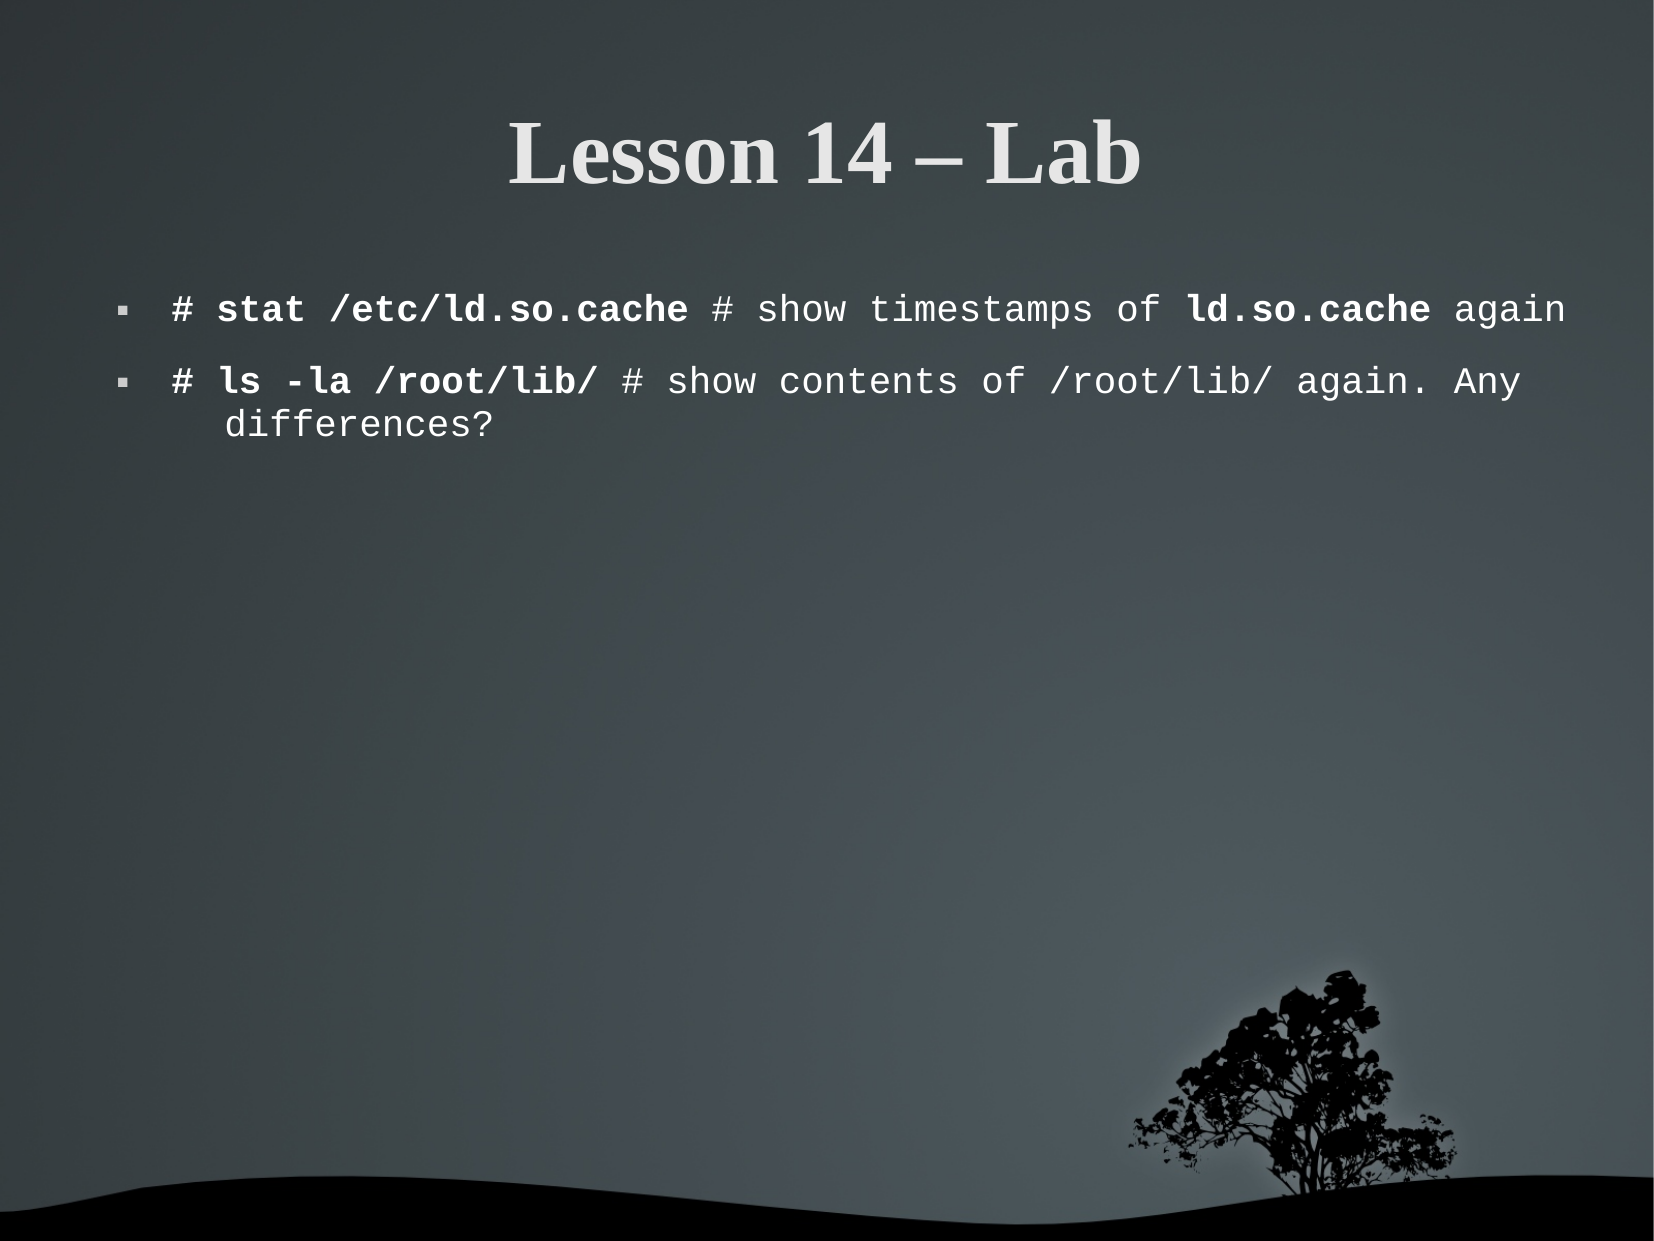

# Lesson 14 – Lab
# stat /etc/ld.so.cache # show timestamps of ld.so.cache again
# ls -la /root/lib/ # show contents of /root/lib/ again. Any differences?